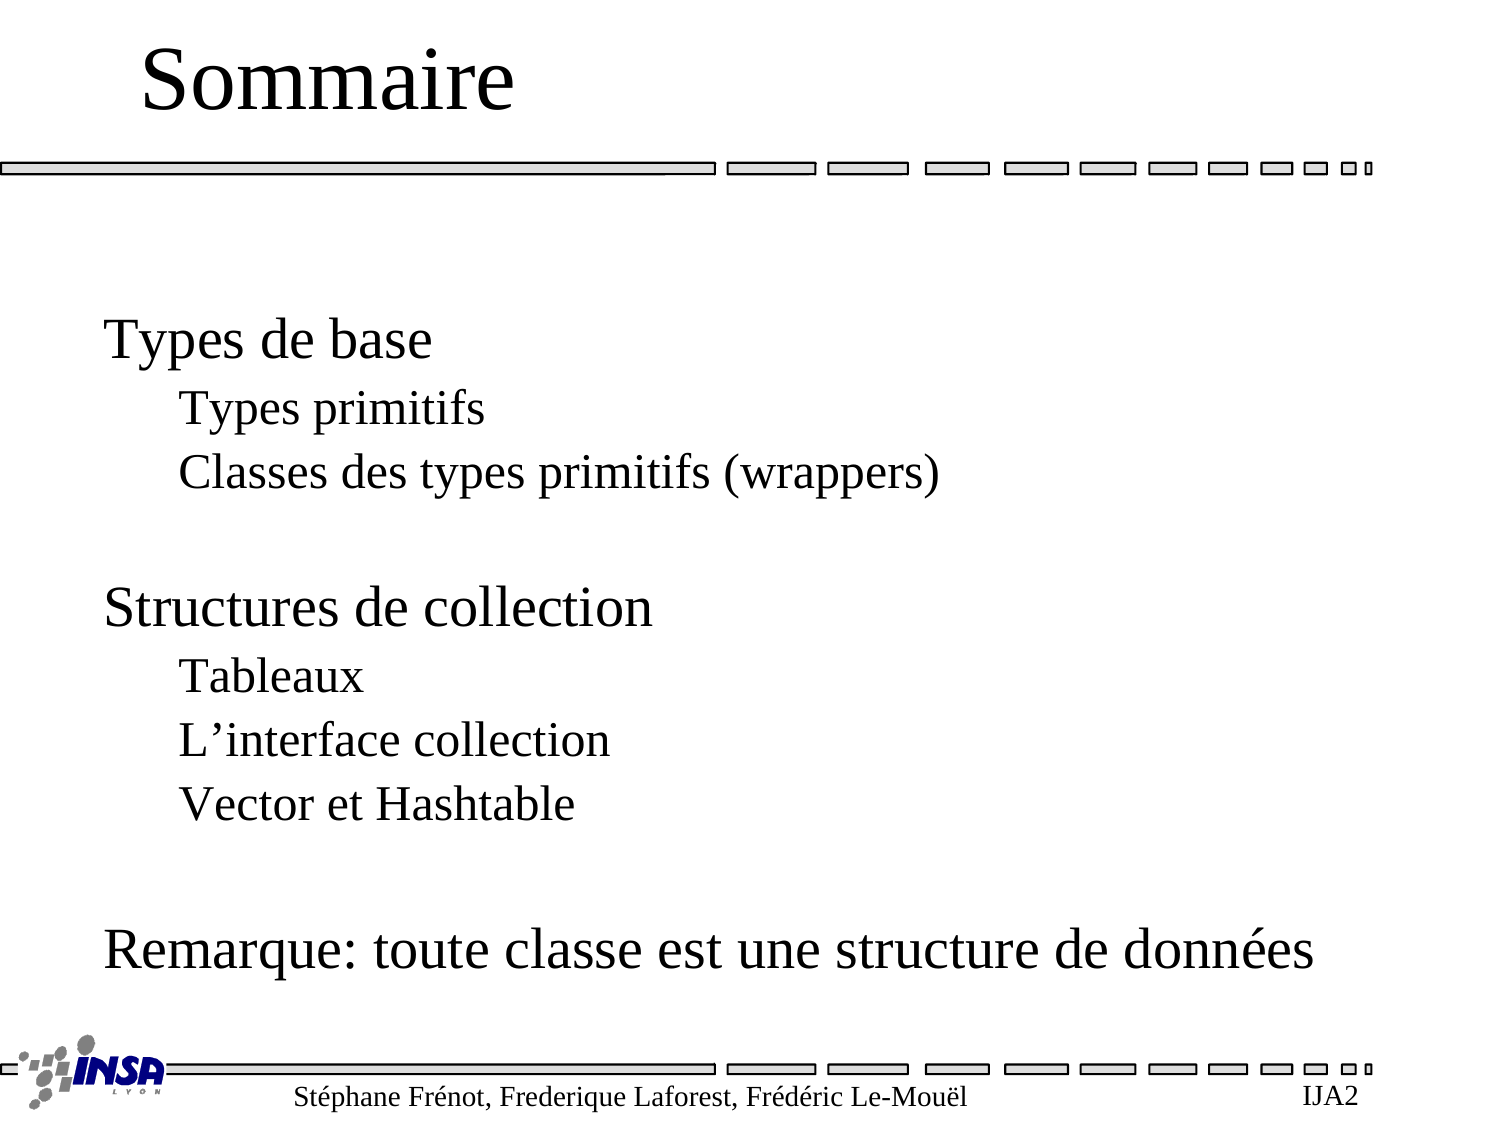

# Sommaire
Types de base
Types primitifs
Classes des types primitifs (wrappers)
Structures de collection
Tableaux
L’interface collection
Vector et Hashtable
Remarque: toute classe est une structure de données